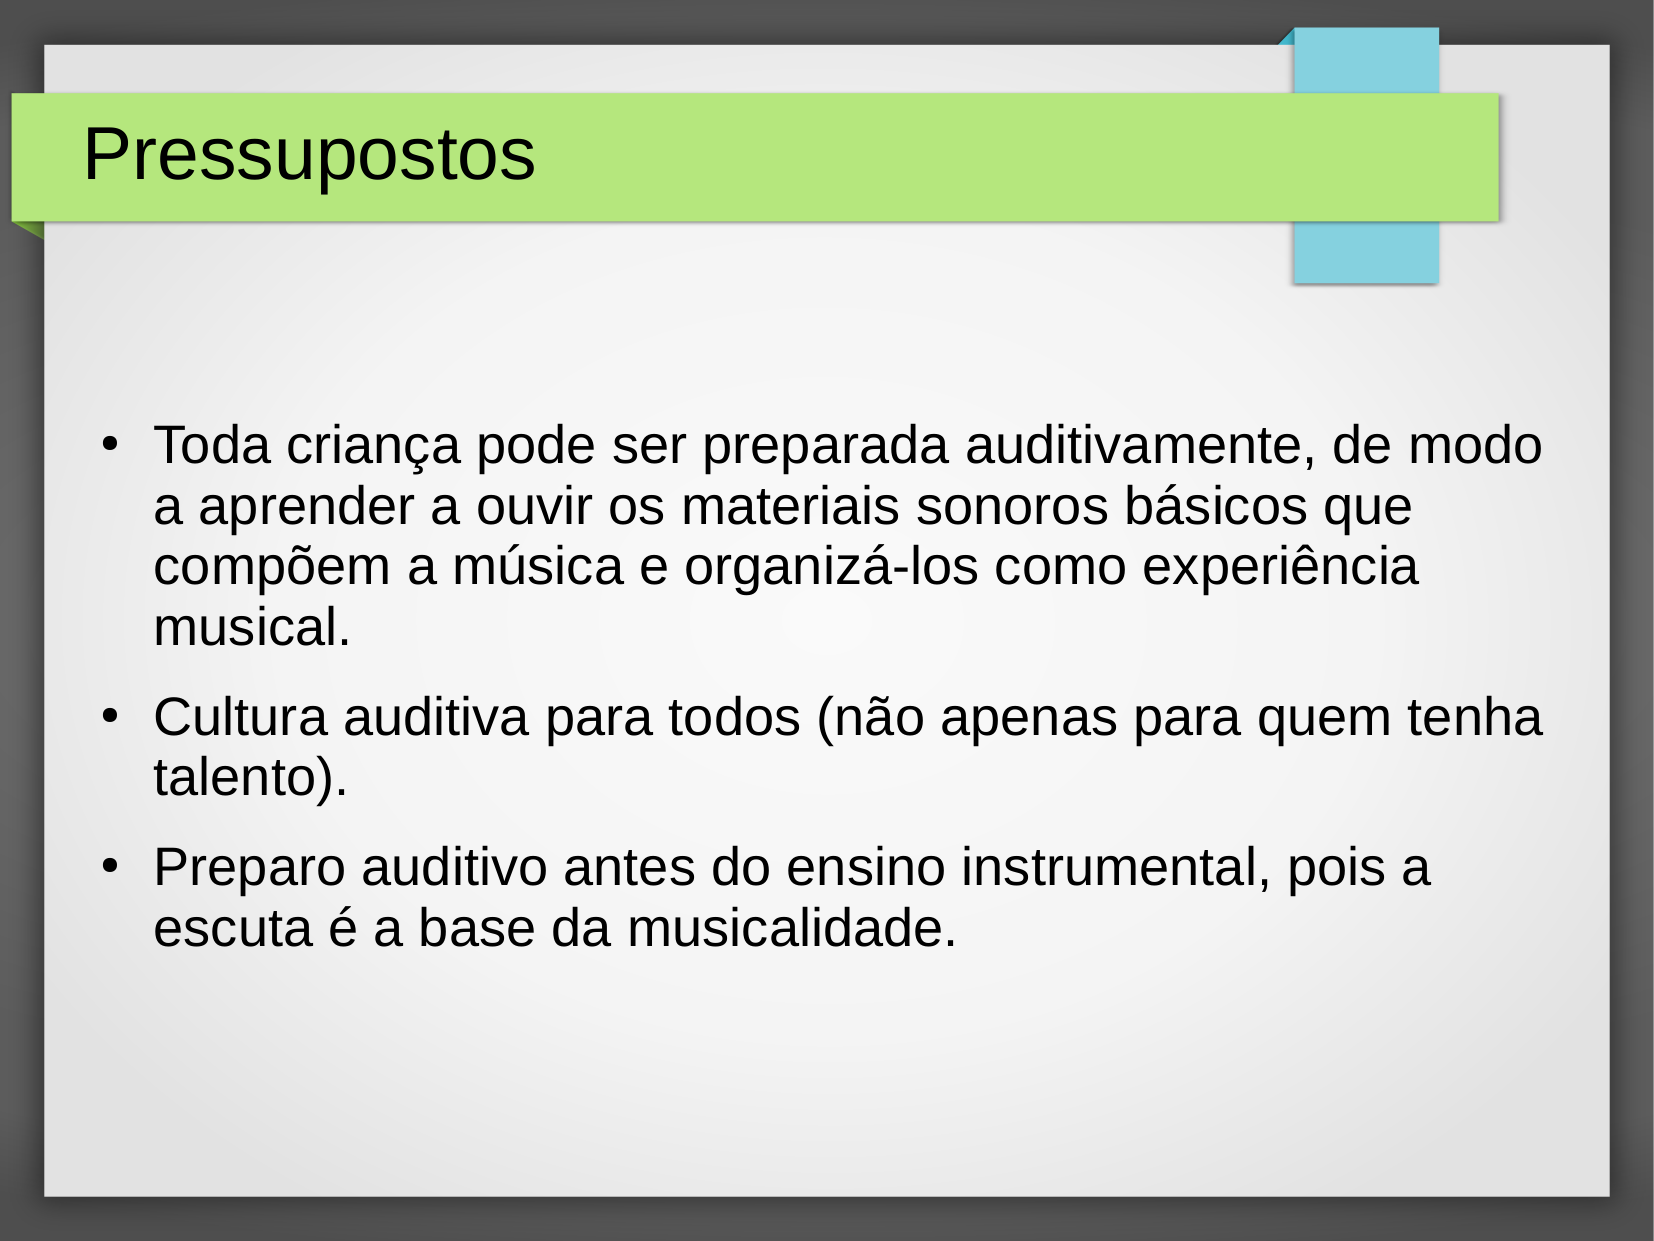

# Pressupostos
Toda criança pode ser preparada auditivamente, de modo a aprender a ouvir os materiais sonoros básicos que compõem a música e organizá-los como experiência musical.
Cultura auditiva para todos (não apenas para quem tenha talento).
Preparo auditivo antes do ensino instrumental, pois a escuta é a base da musicalidade.